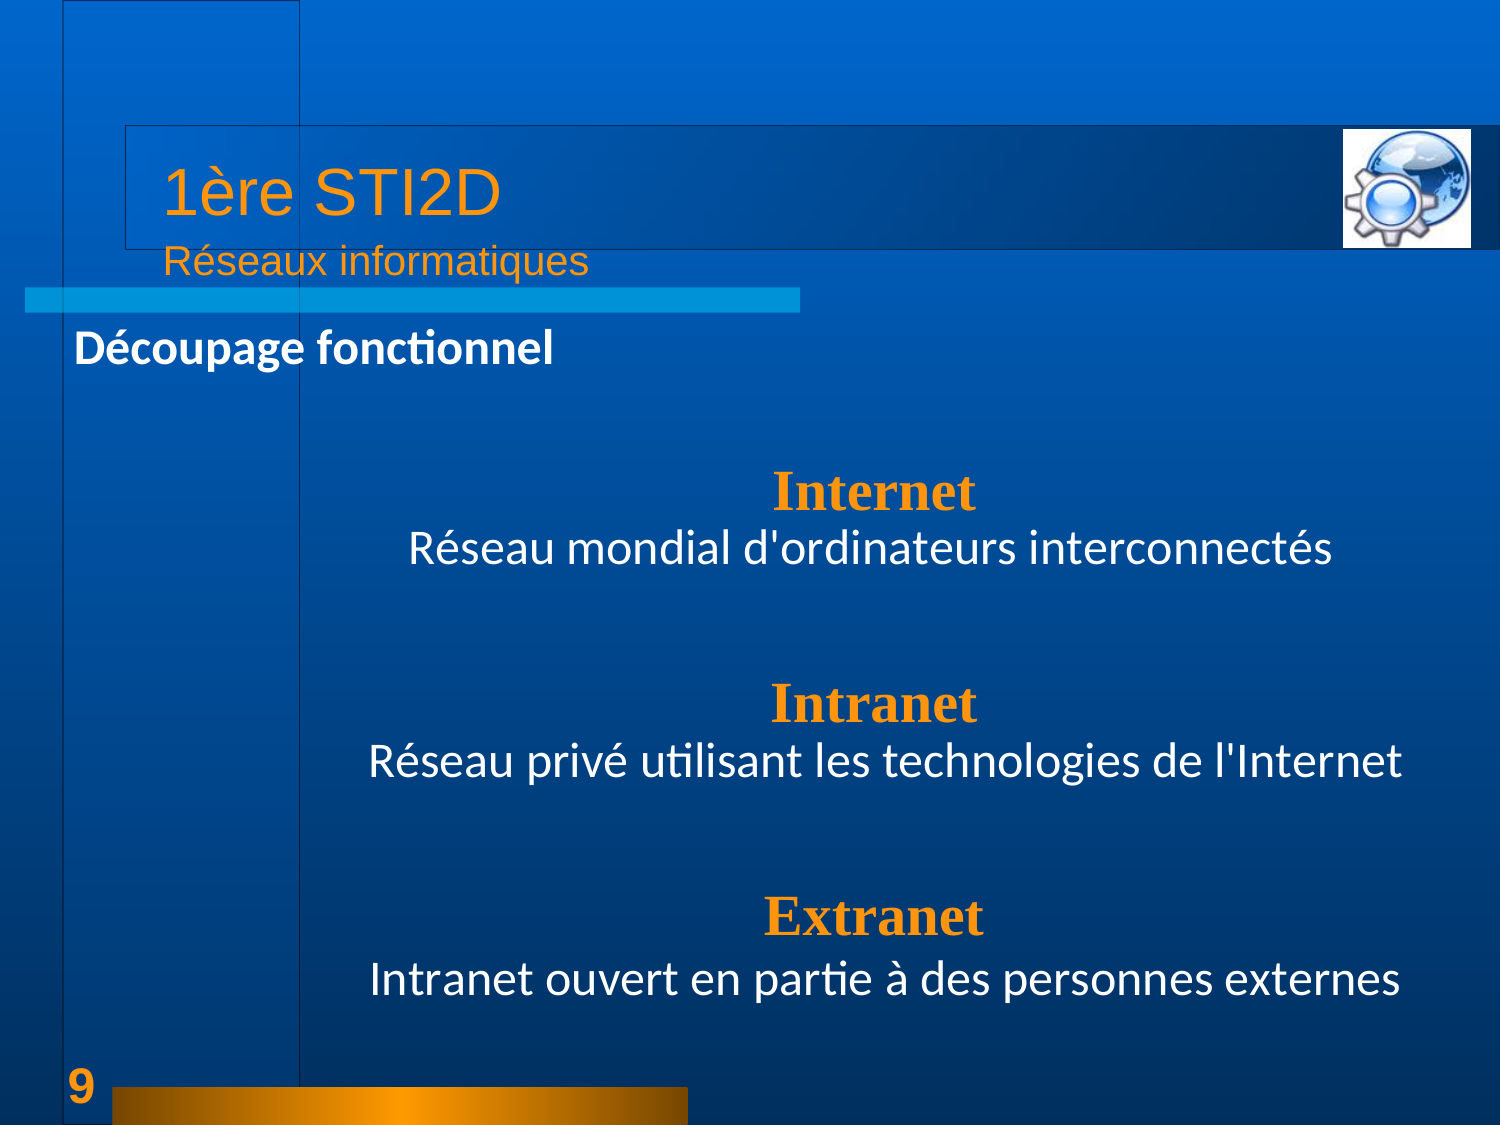

Découpage fonctionnel
Internet
Intranet
Extranet
Réseau mondial d'ordinateurs interconnectés
Réseau privé utilisant les technologies de l'Internet
Intranet ouvert en partie à des personnes externes